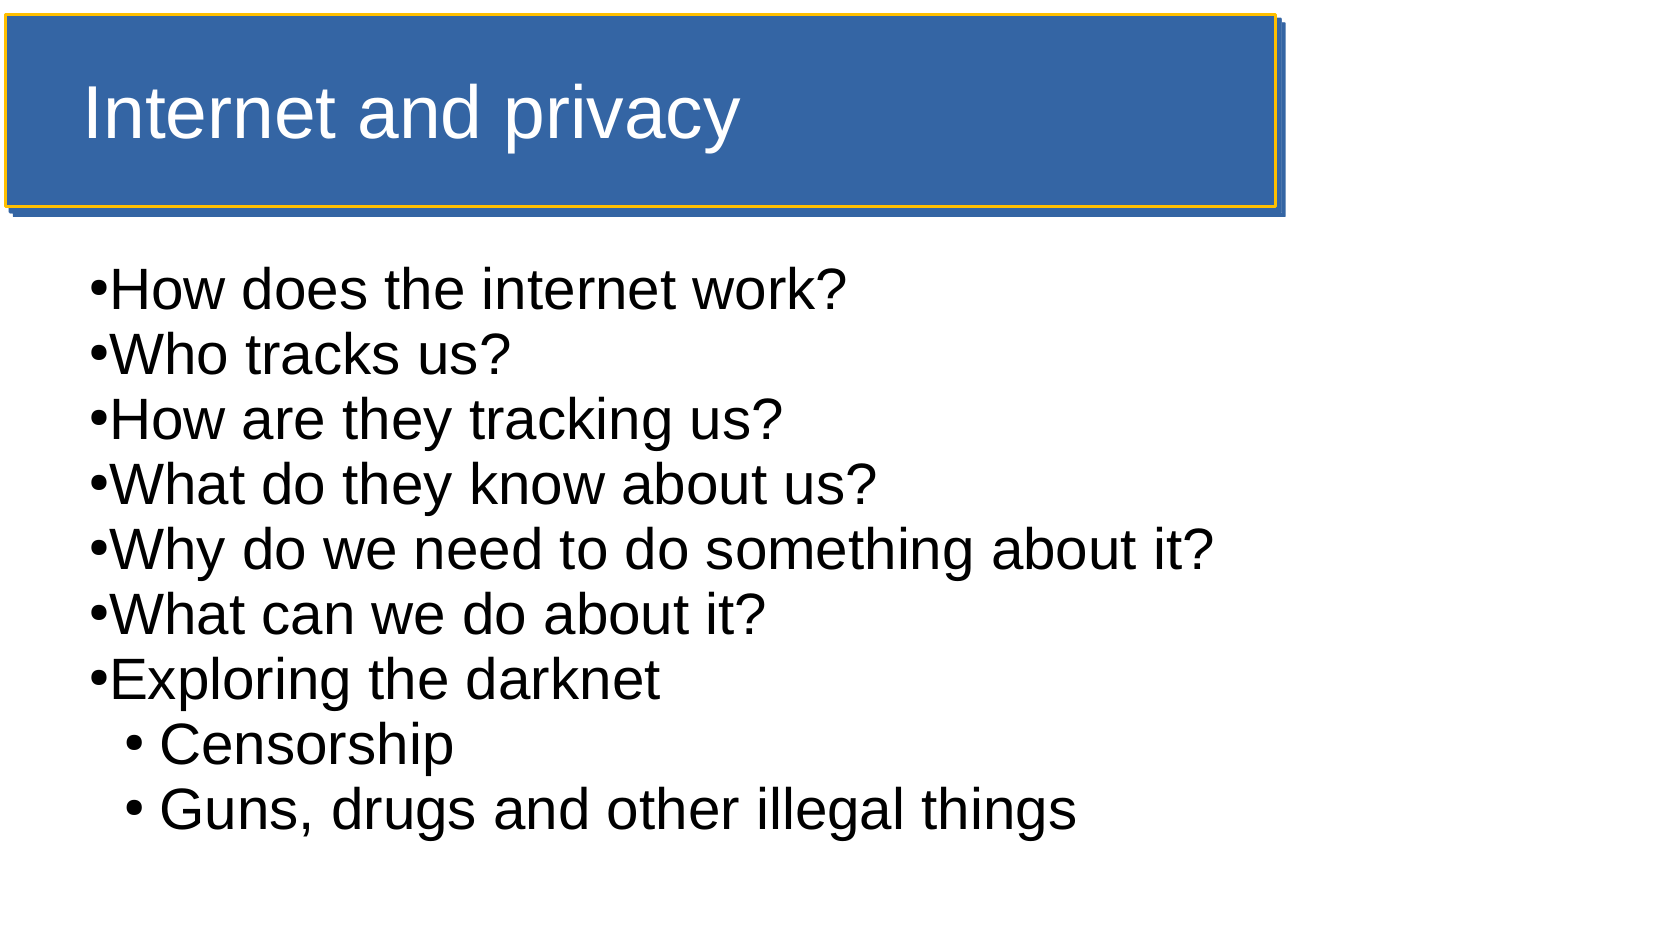

# Internet and privacy
How does the internet work?
Who tracks us?
How are they tracking us?
What do they know about us?
Why do we need to do something about it?
What can we do about it?
Exploring the darknet
Censorship
Guns, drugs and other illegal things